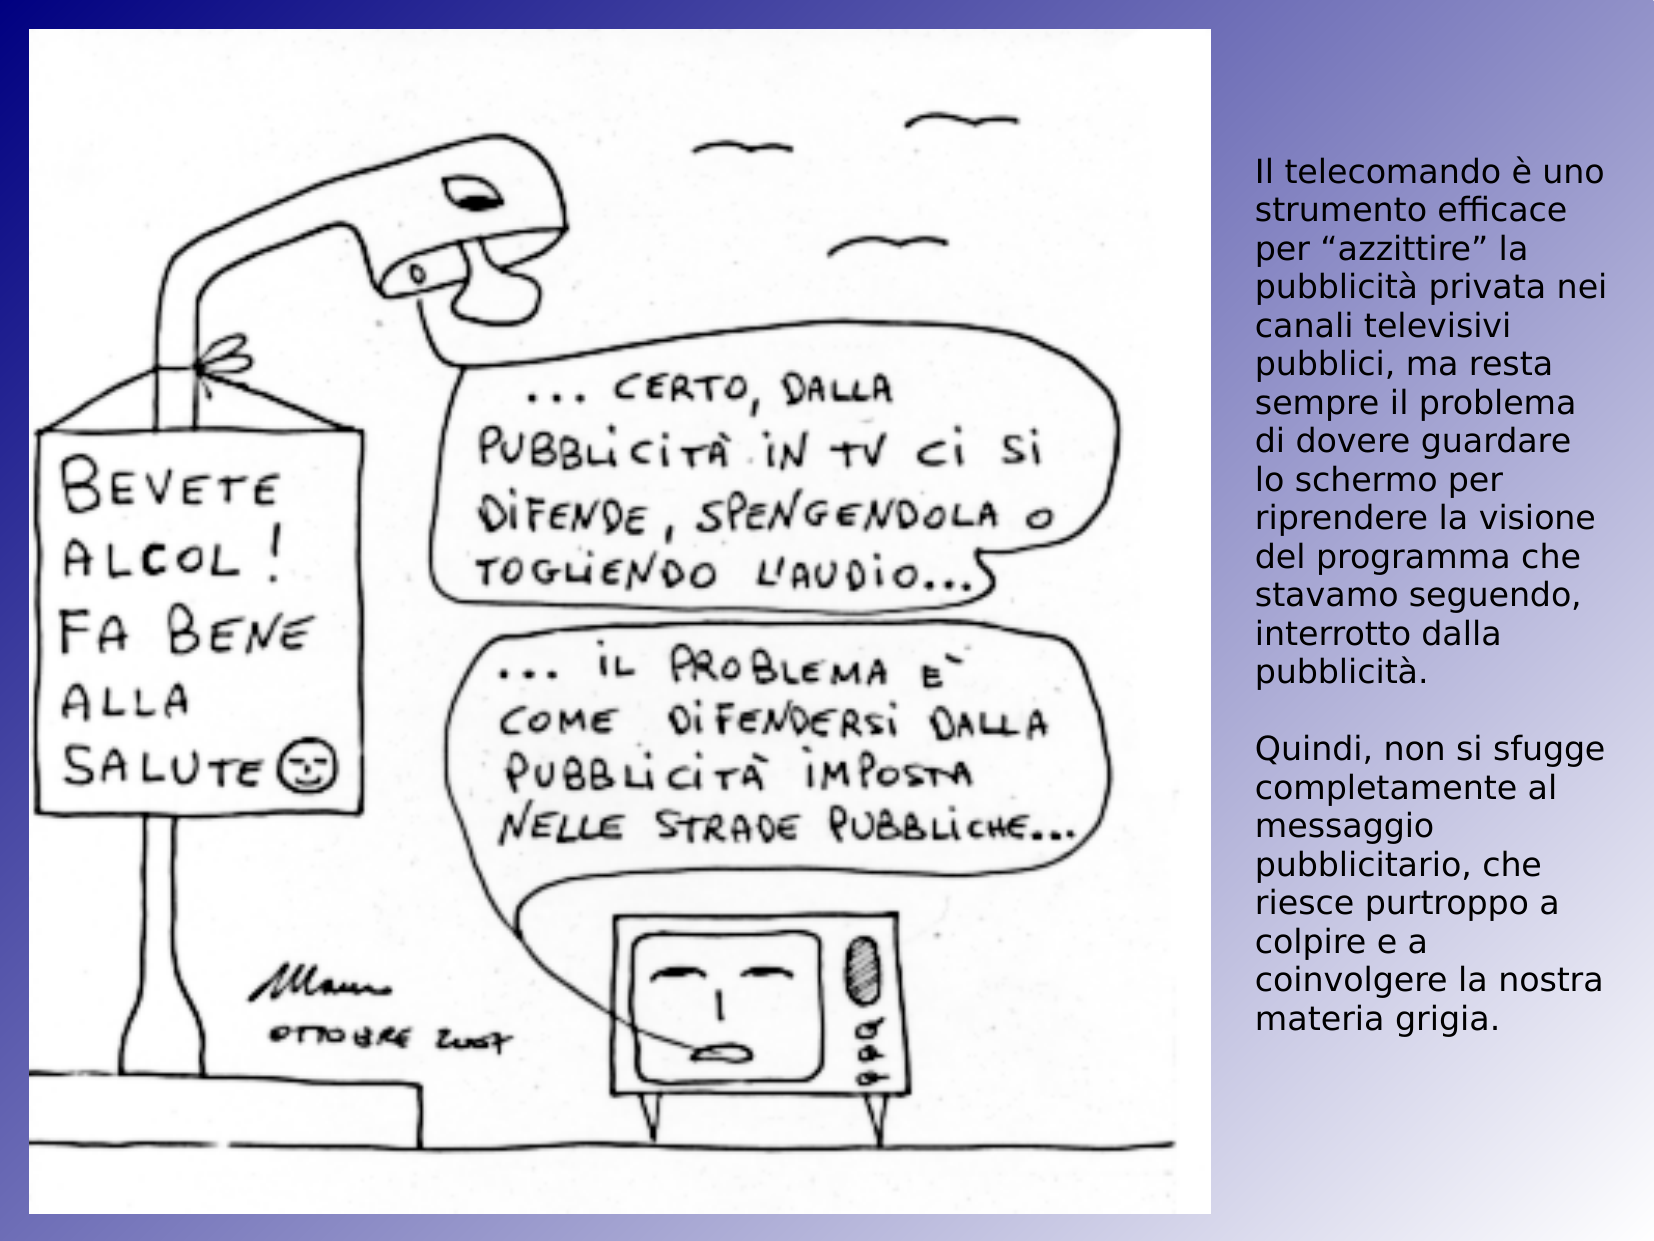

Il telecomando è uno strumento efficace per “azzittire” la pubblicità privata nei canali televisivi pubblici, ma resta sempre il problema di dovere guardare lo schermo per riprendere la visione del programma che stavamo seguendo, interrotto dalla pubblicità.
Quindi, non si sfugge completamente al messaggio pubblicitario, che riesce purtroppo a colpire e a coinvolgere la nostra materia grigia.